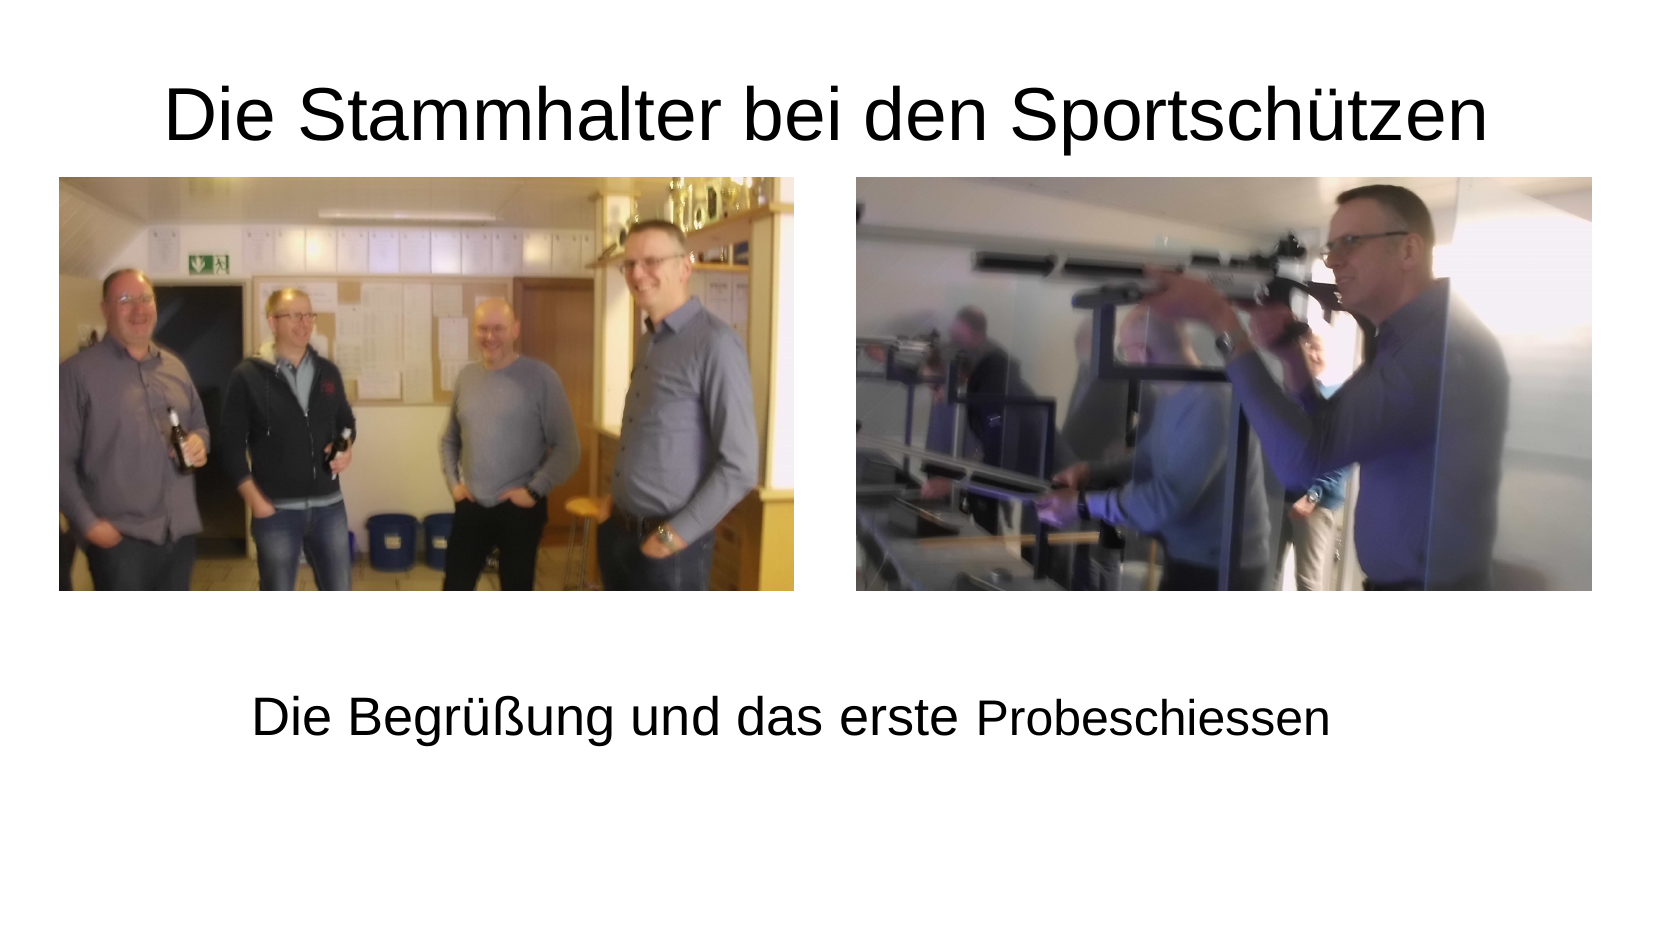

# Die Stammhalter bei den Sportschützen
Die Begrüßung und das erste Probeschiessen